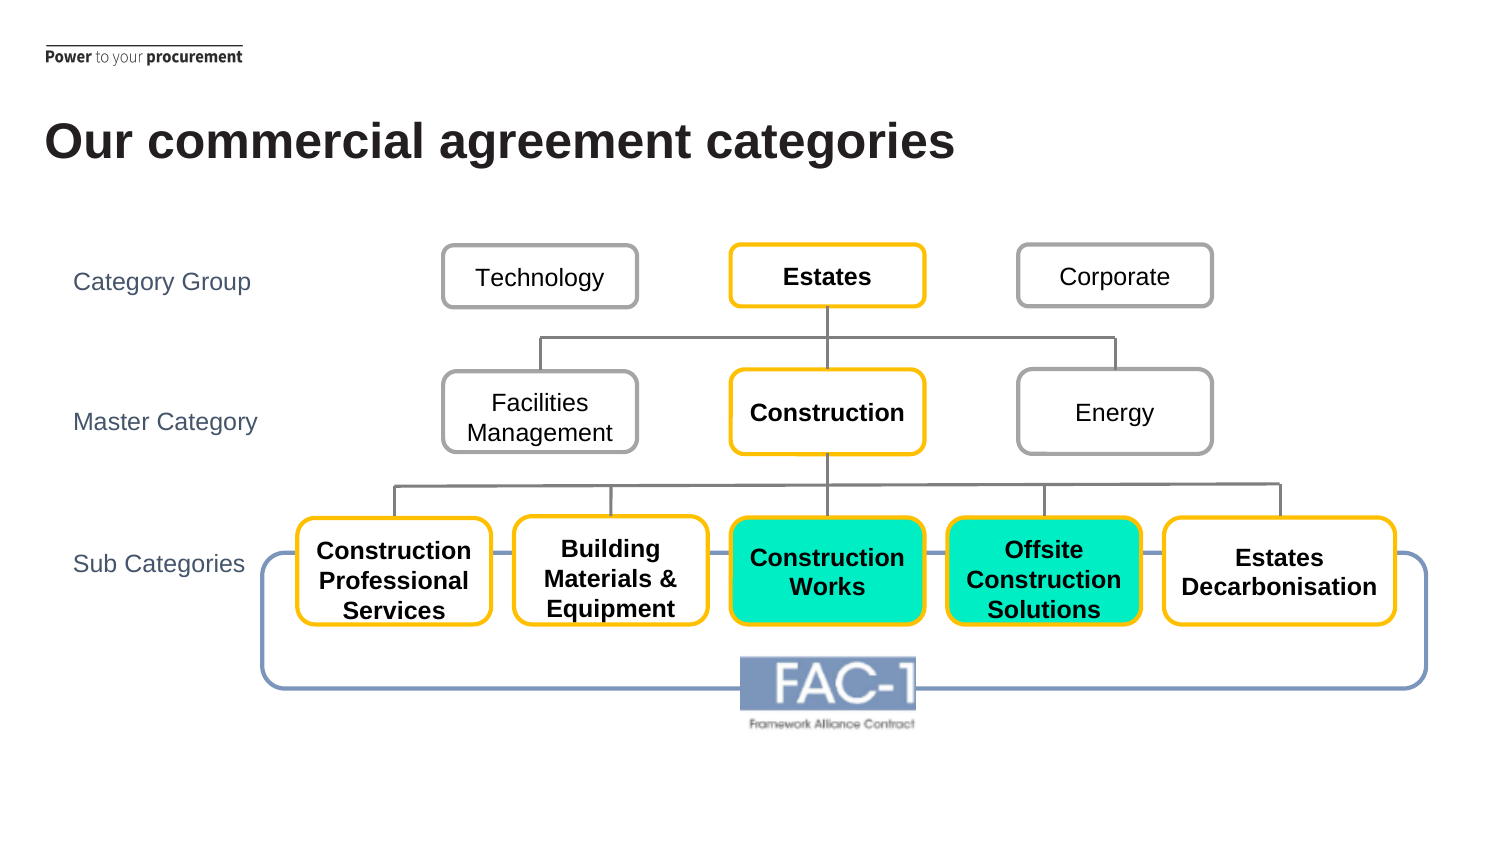

Our commercial agreement categories
Estates
Corporate
Technology
Energy
Construction
Facilities Management
Building Materials & Equipment
Construction Works
Offsite Construction Solutions
Estates Decarbonisation
Construction Professional Services
Category Group
Master Category
Sub Categories